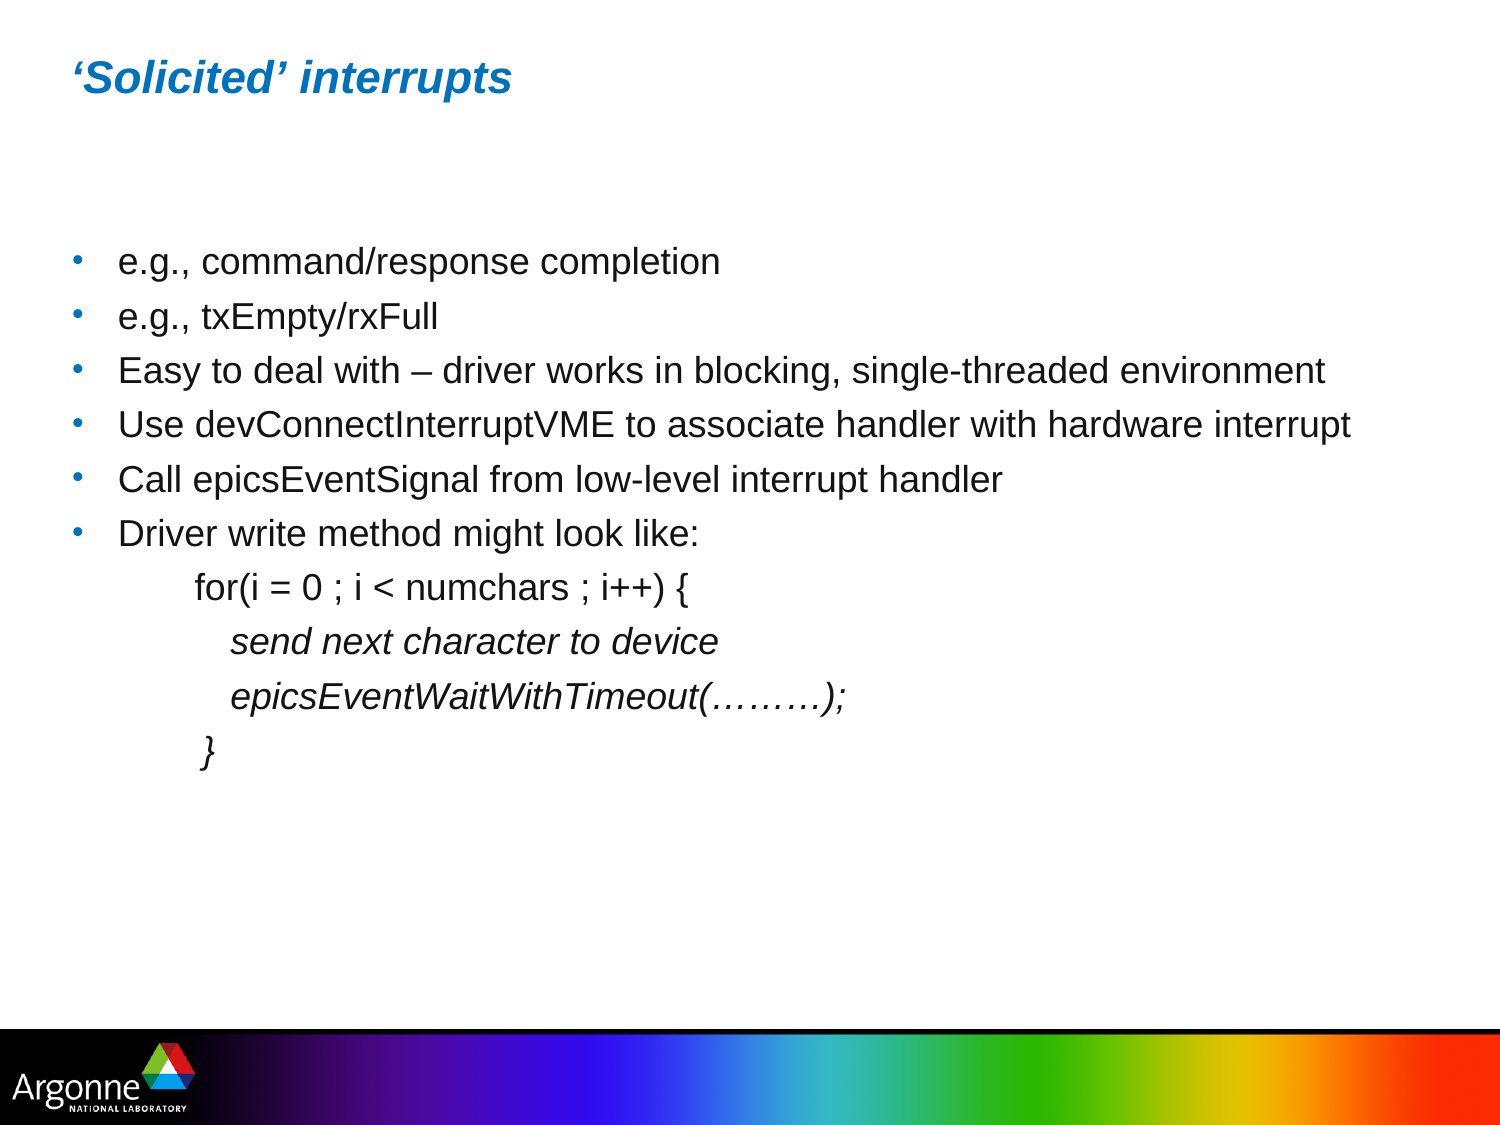

# ‘Solicited’ interrupts
e.g., command/response completion
e.g., txEmpty/rxFull
Easy to deal with – driver works in blocking, single-threaded environment
Use devConnectInterruptVME to associate handler with hardware interrupt
Call epicsEventSignal from low-level interrupt handler
Driver write method might look like:
	 for(i = 0 ; i < numchars ; i++) {
	send next character to device
	epicsEventWaitWithTimeout(………);
}